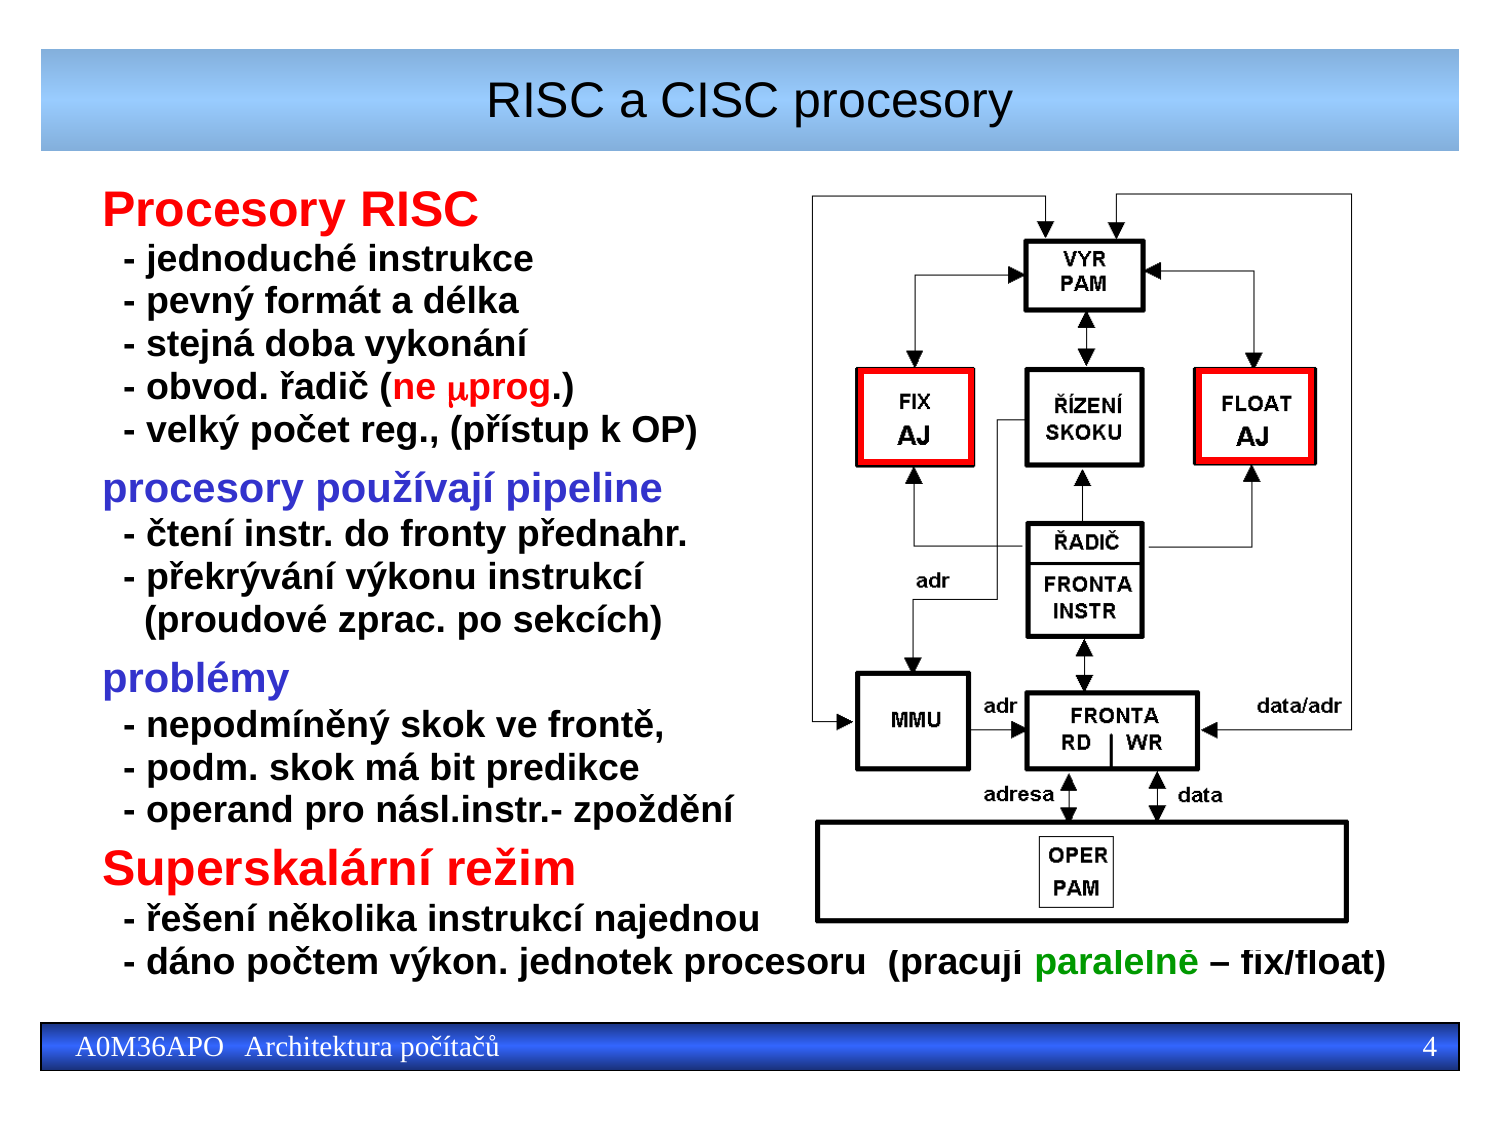

# RISC a CISC procesory
Procesory RISC
 - jednoduché instrukce
 - pevný formát a délka
 - stejná doba vykonání
 - obvod. řadič (ne prog.)
 - velký počet reg., (přístup k OP)
procesory používají pipeline
 - čtení instr. do fronty přednahr.
 - překrývání výkonu instrukcí
 (proudové zprac. po sekcích)
problémy
 - nepodmíněný skok ve frontě,
 - podm. skok má bit predikce
 - operand pro násl.instr.- zpoždění
Superskalární režim
 - řešení několika instrukcí najednou
 - dáno počtem výkon. jednotek procesoru (pracují paralelně – fix/float)
A0M36APO Architektura počítačů
4